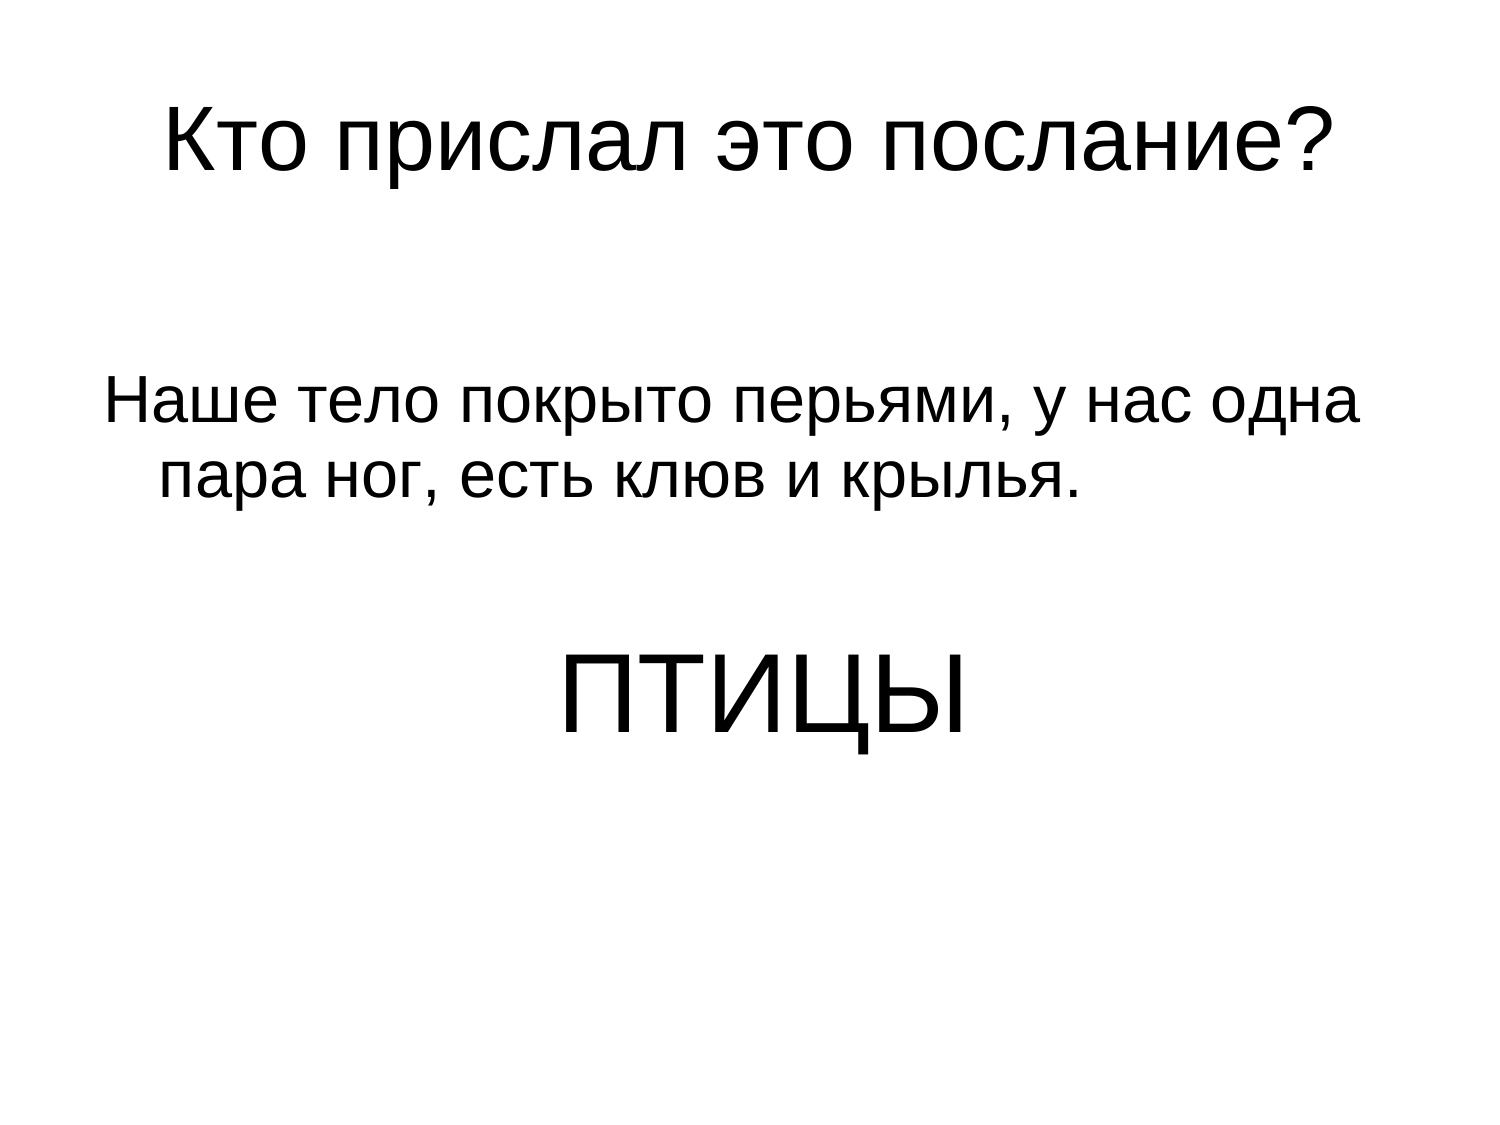

# Кто прислал это послание?
Наше тело покрыто перьями, у нас одна пара ног, есть клюв и крылья.
ПТИЦЫ